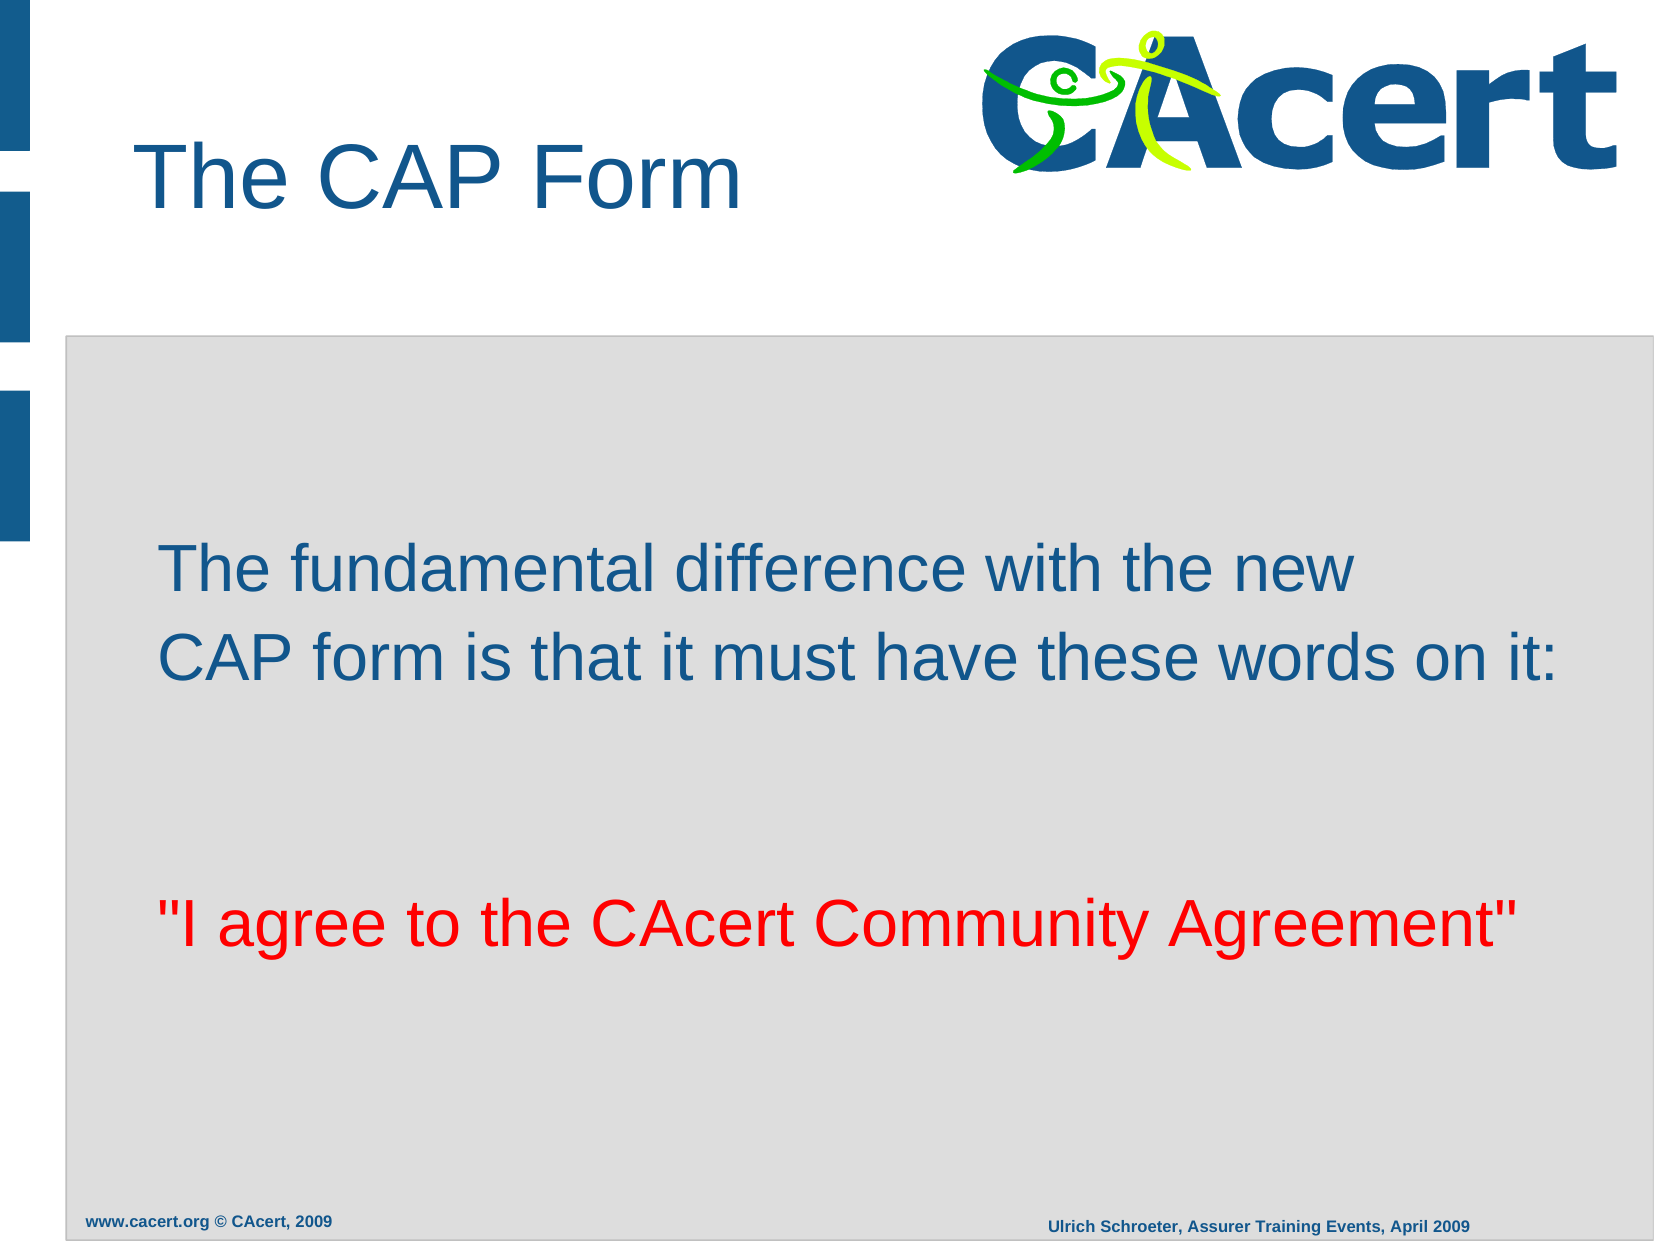

The CAP Form
The fundamental difference with the new
CAP form is that it must have these words on it:
"I agree to the CAcert Community Agreement"